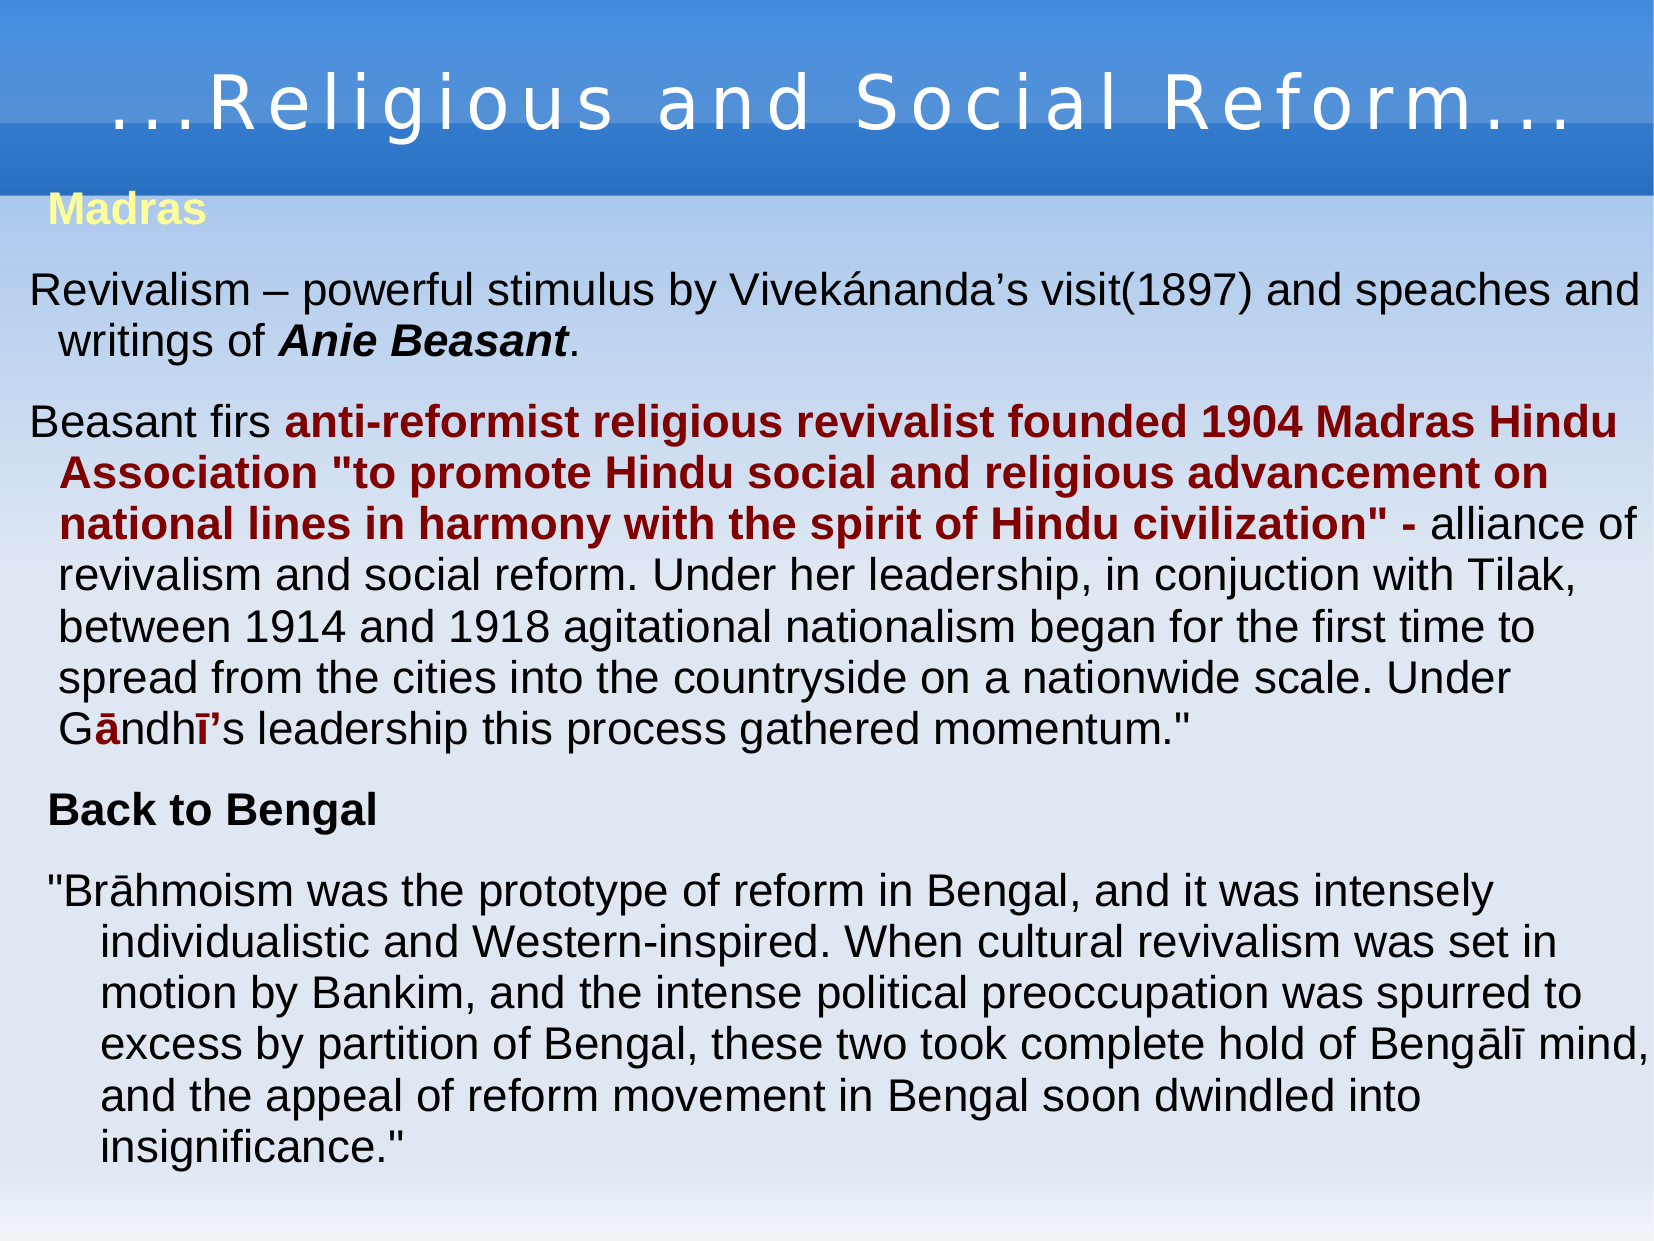

# ...Religious and Social Reform...
Madras
Revivalism – powerful stimulus by Vivekánanda’s visit(1897) and speaches and writings of Anie Beasant.
Beasant firs anti-reformist religious revivalist founded 1904 Madras Hindu Association "to promote Hindu social and religious advancement on national lines in harmony with the spirit of Hindu civilization" - alliance of revivalism and social reform. Under her leadership, in conjuction with Tilak, between 1914 and 1918 agitational nationalism began for the first time to spread from the cities into the countryside on a nationwide scale. Under Gāndhī’s leadership this process gathered momentum."
Back to Bengal
"Brāhmoism was the prototype of reform in Bengal, and it was intensely individualistic and Western-inspired. When cultural revivalism was set in motion by Bankim, and the intense political preoccupation was spurred to excess by partition of Bengal, these two took complete hold of Bengālī mind, and the appeal of reform movement in Bengal soon dwindled into insignificance."